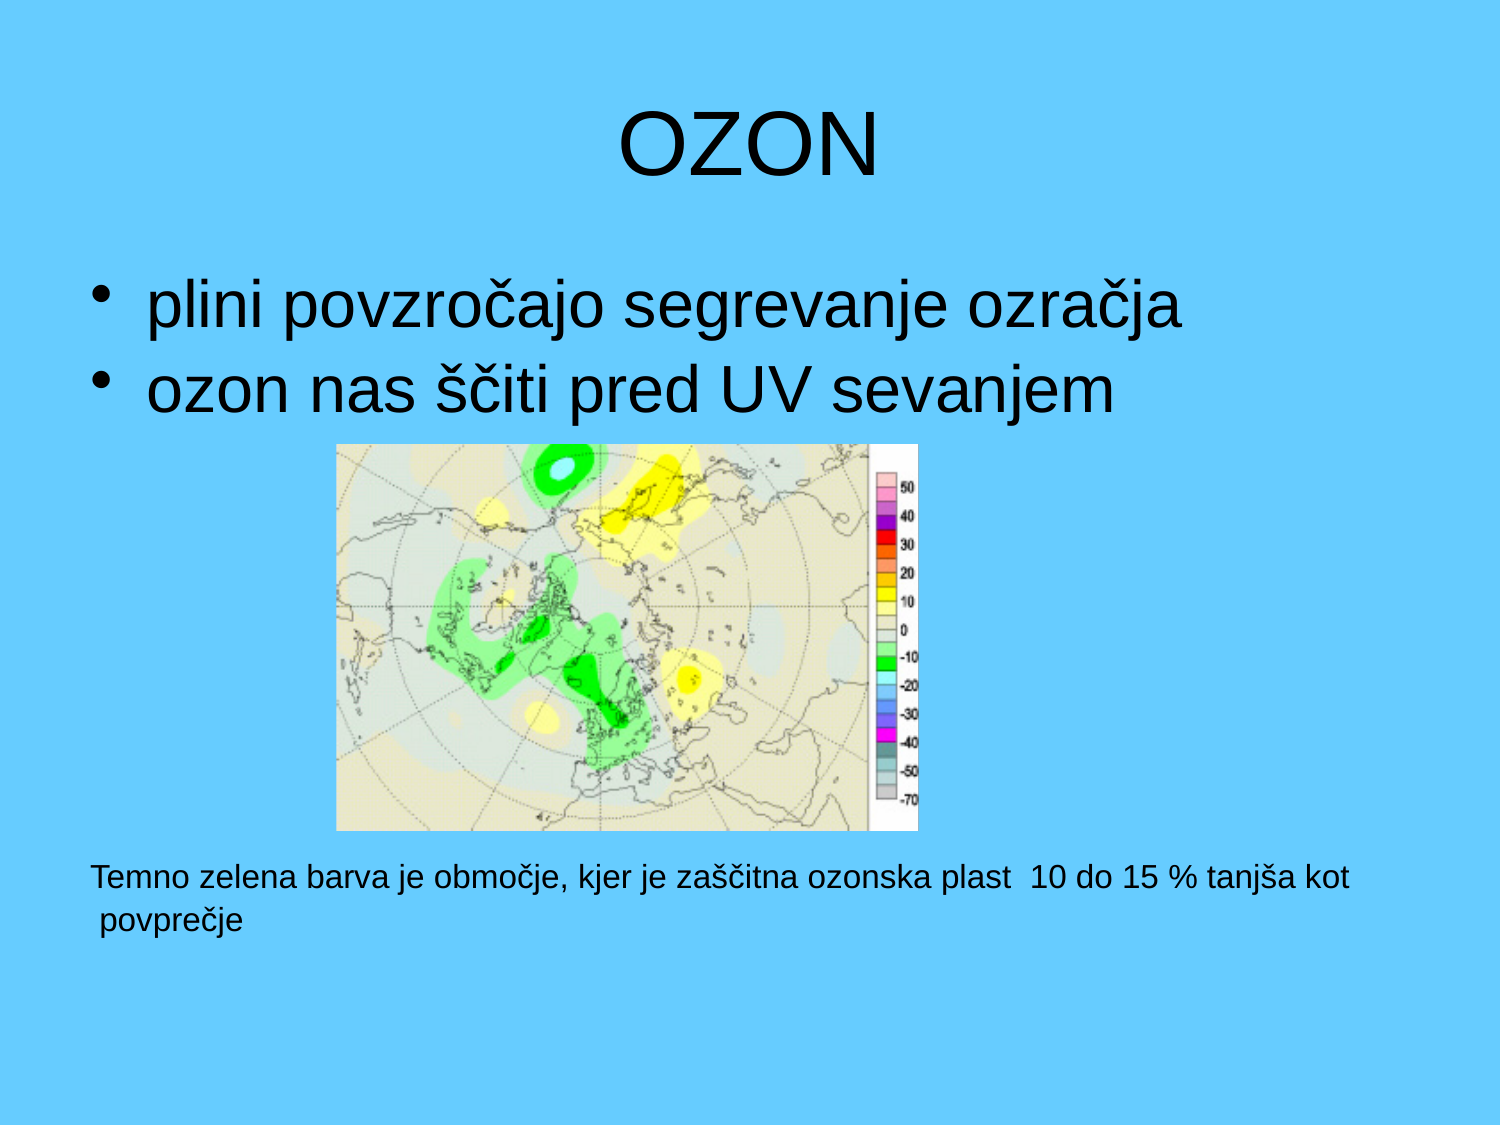

# OZON
plini povzročajo segrevanje ozračja
ozon nas ščiti pred UV sevanjem
Temno zelena barva je območje, kjer je zaščitna ozonska plast 10 do 15 % tanjša kot
 povprečje